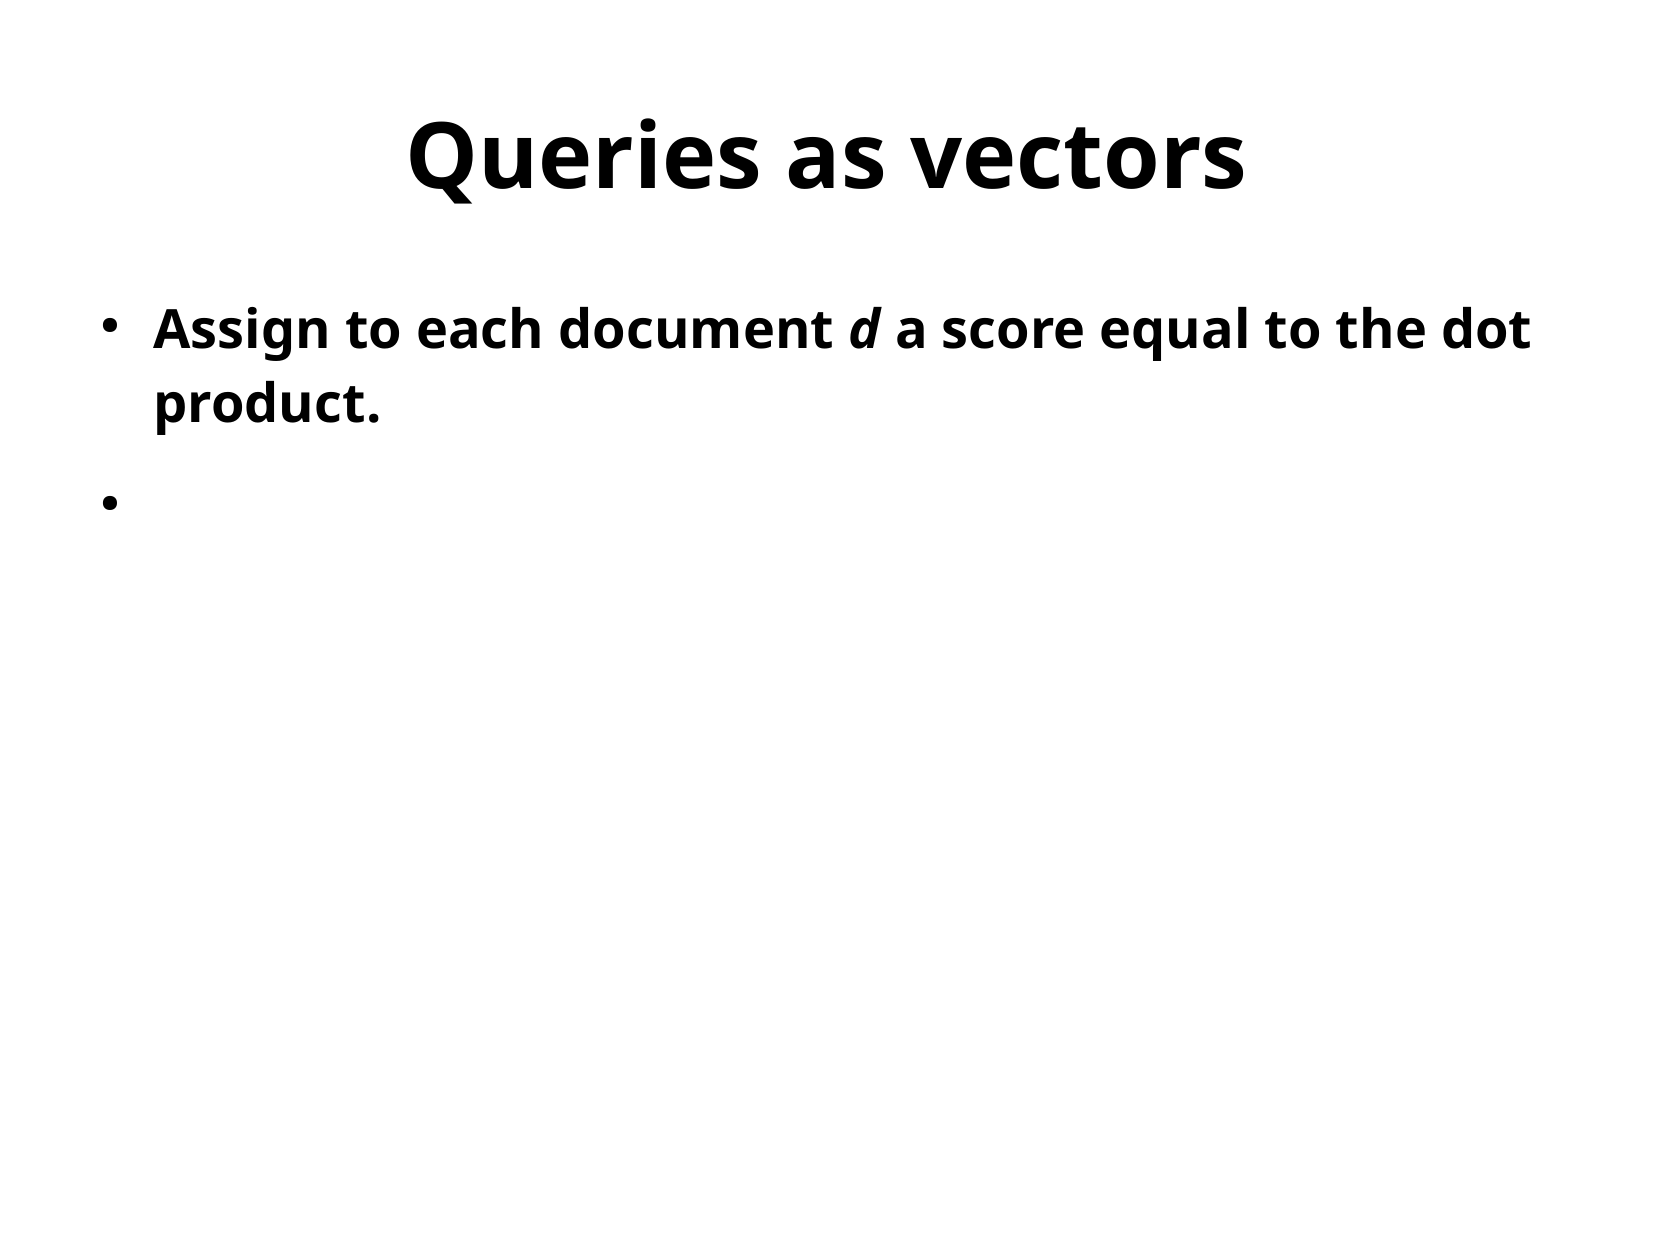

# Queries as vectors
Assign to each document d a score equal to the dot product.